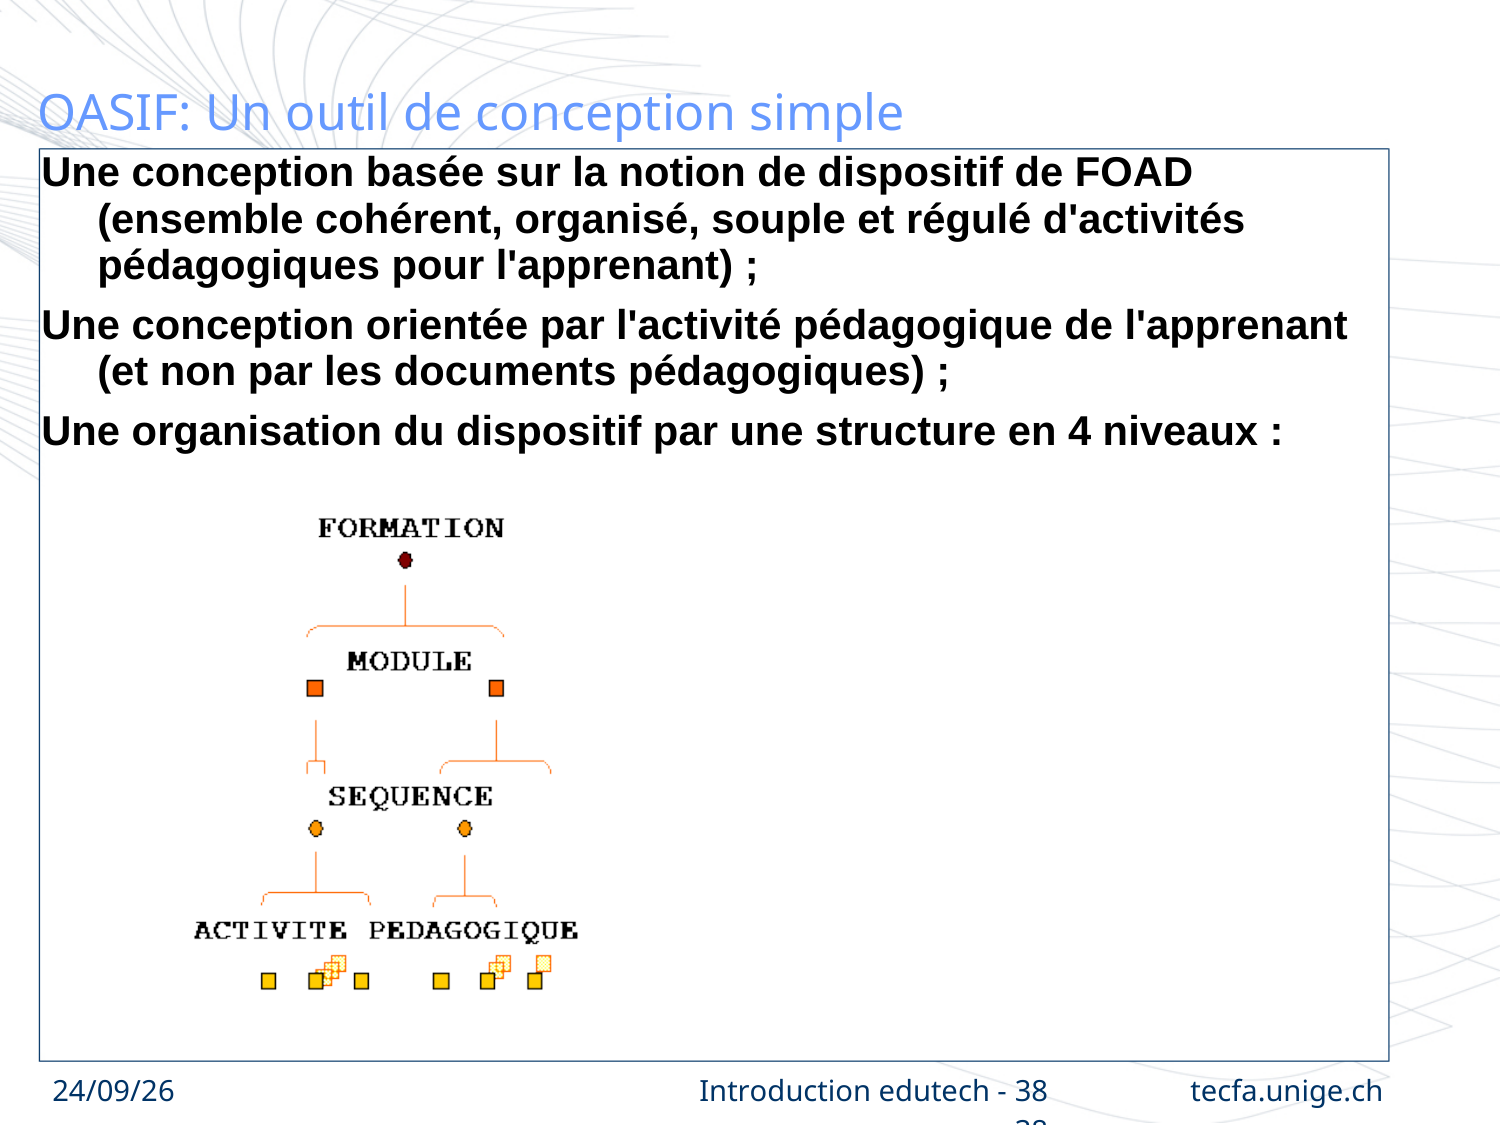

# OASIF: Un outil de conception simple
Une conception basée sur la notion de dispositif de FOAD (ensemble cohérent, organisé, souple et régulé d'activités pédagogiques pour l'apprenant) ;
Une conception orientée par l'activité pédagogique de l'apprenant (et non par les documents pédagogiques) ;
Une organisation du dispositif par une structure en 4 niveaux :
38